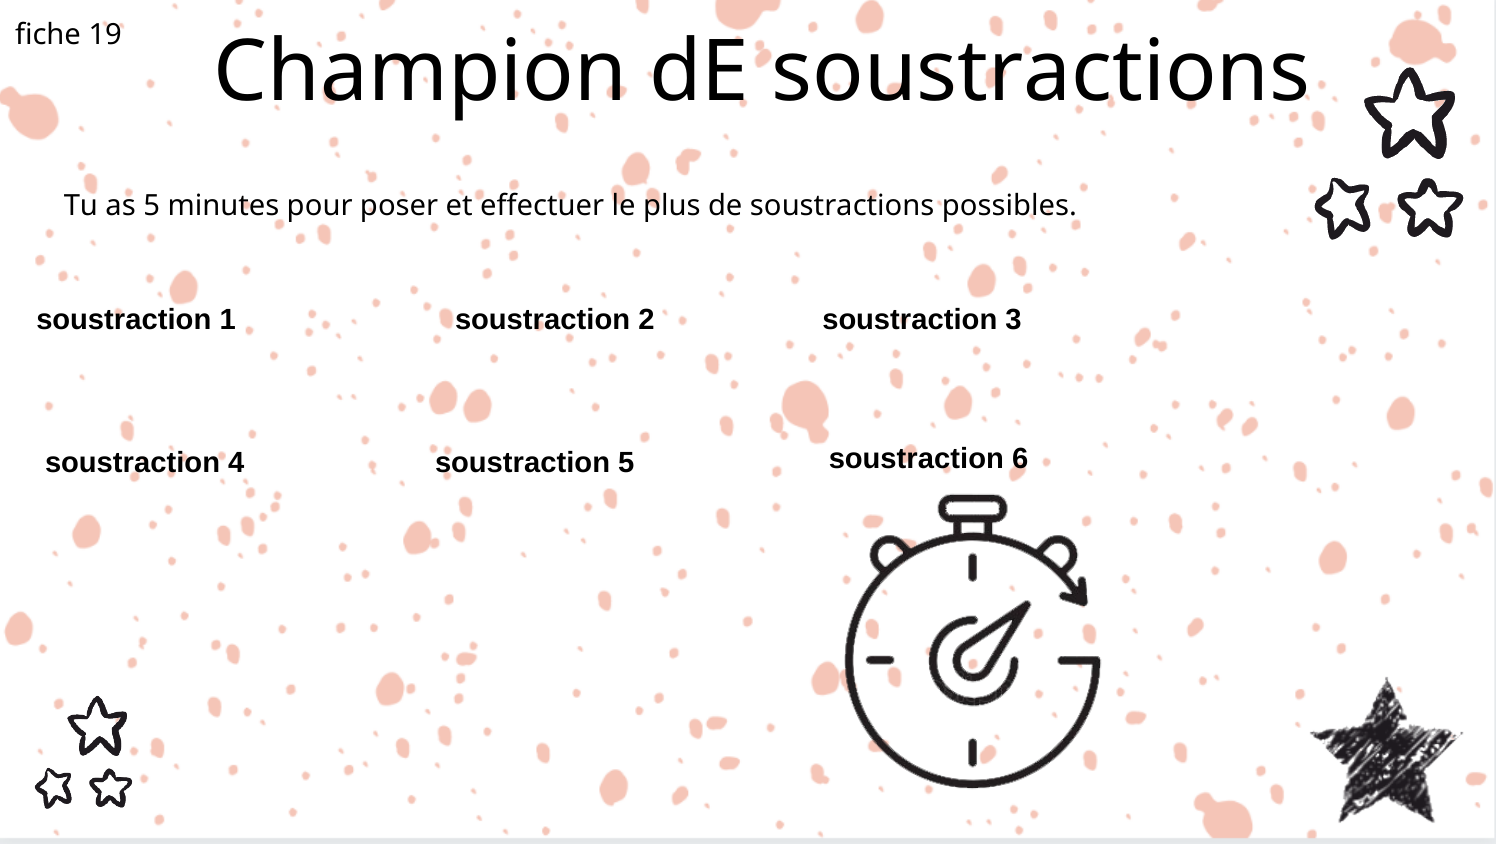

fiche 19
Champion dE soustractions
Tu as 5 minutes pour poser et effectuer le plus de soustractions possibles.
soustraction 1
soustraction 2
soustraction 3
soustraction 6
soustraction 4
soustraction 5